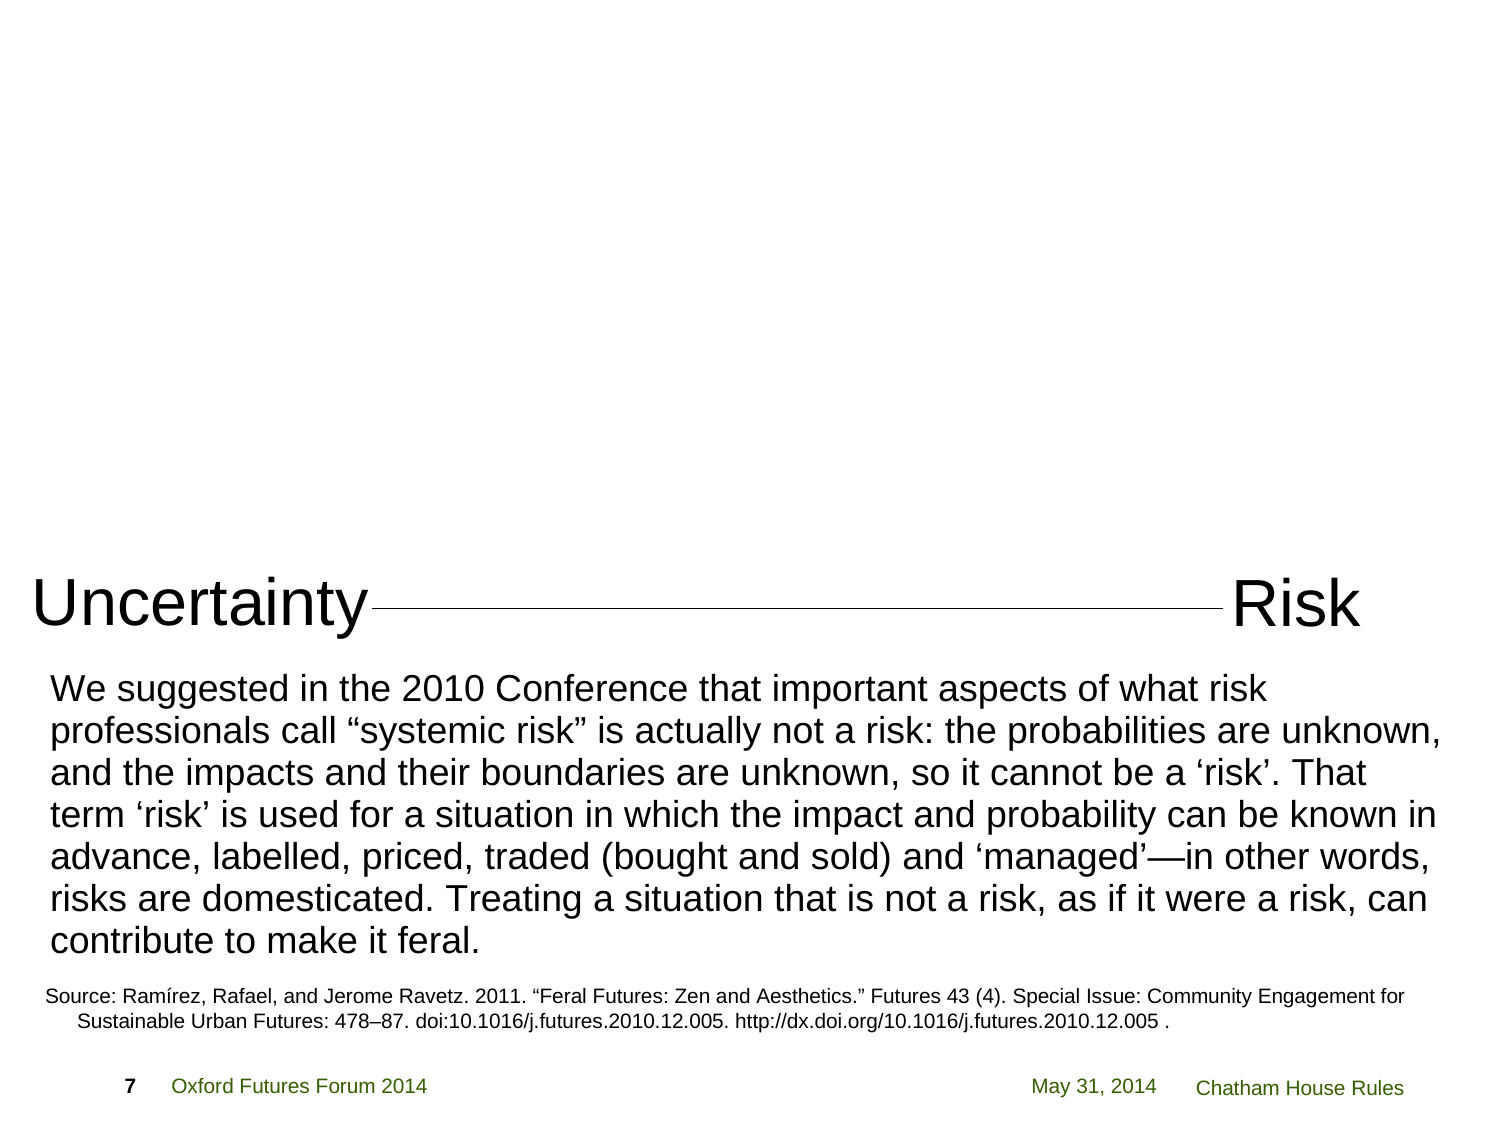

Uncertainty
Risk
We suggested in the 2010 Conference that important aspects of what risk professionals call “systemic risk” is actually not a risk: the probabilities are unknown, and the impacts and their boundaries are unknown, so it cannot be a ‘risk’. That term ‘risk’ is used for a situation in which the impact and probability can be known in advance, labelled, priced, traded (bought and sold) and ‘managed’—in other words, risks are domesticated. Treating a situation that is not a risk, as if it were a risk, can contribute to make it feral.
Source: Ramírez, Rafael, and Jerome Ravetz. 2011. “Feral Futures: Zen and Aesthetics.” Futures 43 (4). Special Issue: Community Engagement for Sustainable Urban Futures: 478–87. doi:10.1016/j.futures.2010.12.005. http://dx.doi.org/10.1016/j.futures.2010.12.005 .
-
7
Oxford Futures Forum 2014
May 31, 2014